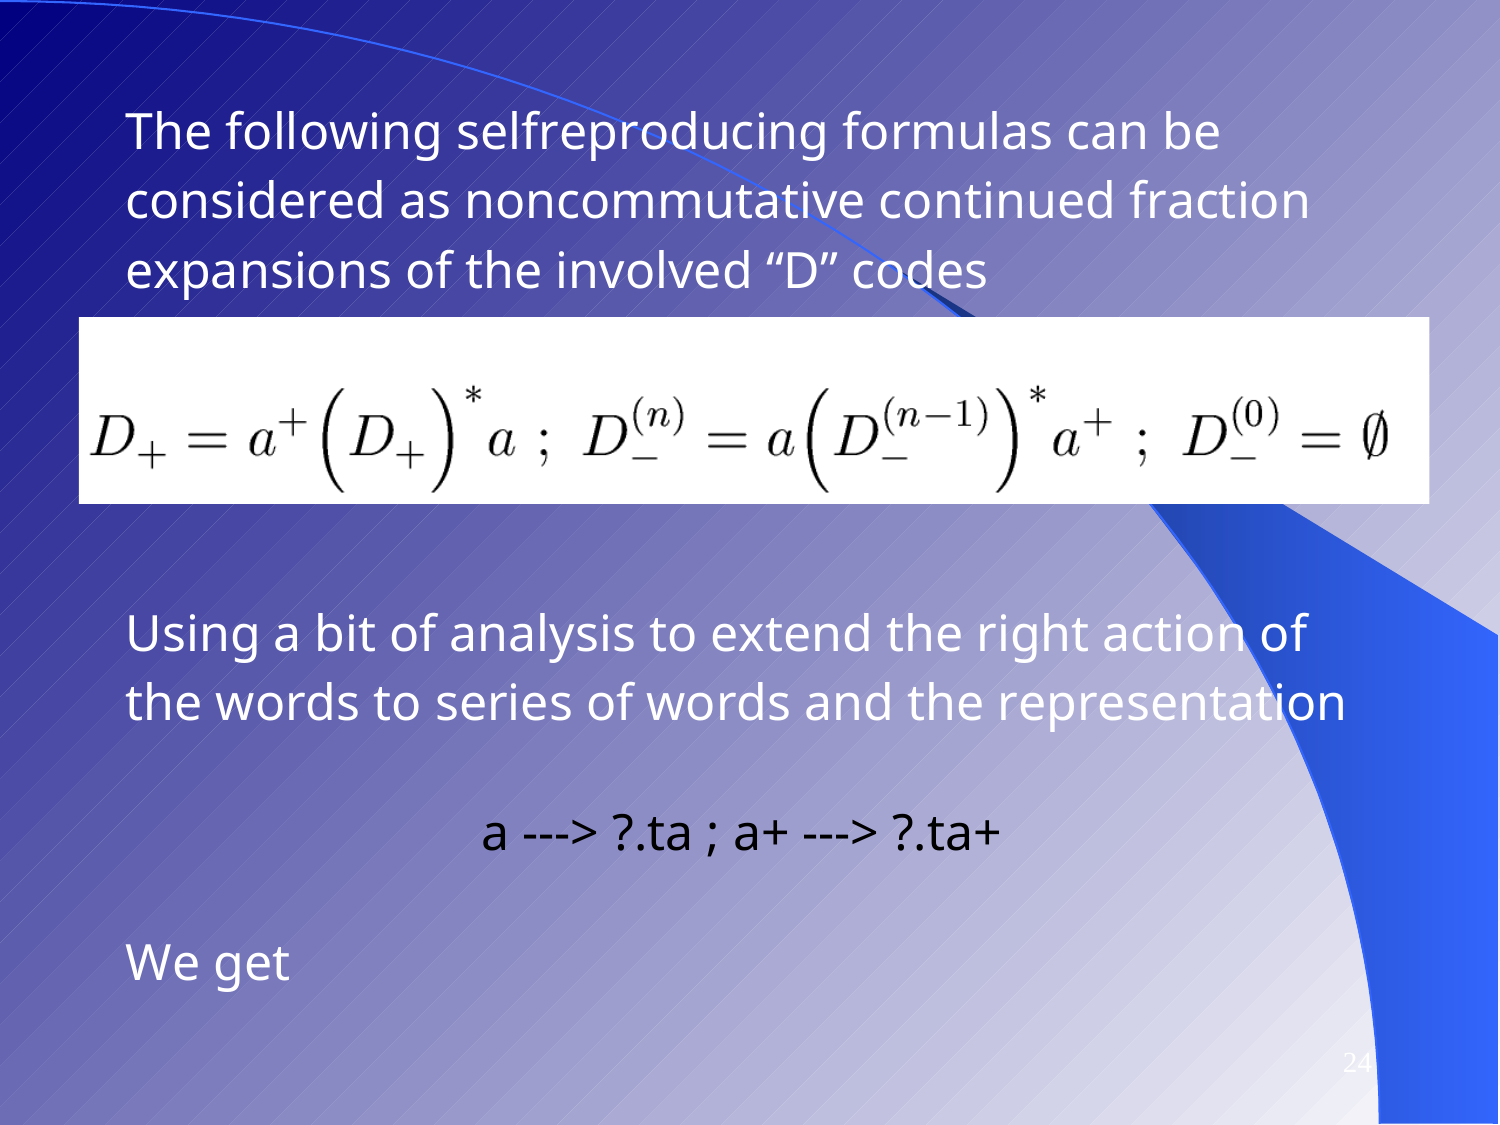

The following selfreproducing formulas can be considered as noncommutative continued fraction expansions of the involved “D” codes
Using a bit of analysis to extend the right action of the words to series of words and the representation
a ---> ?.ta ; a+ ---> ?.ta+
We get
24